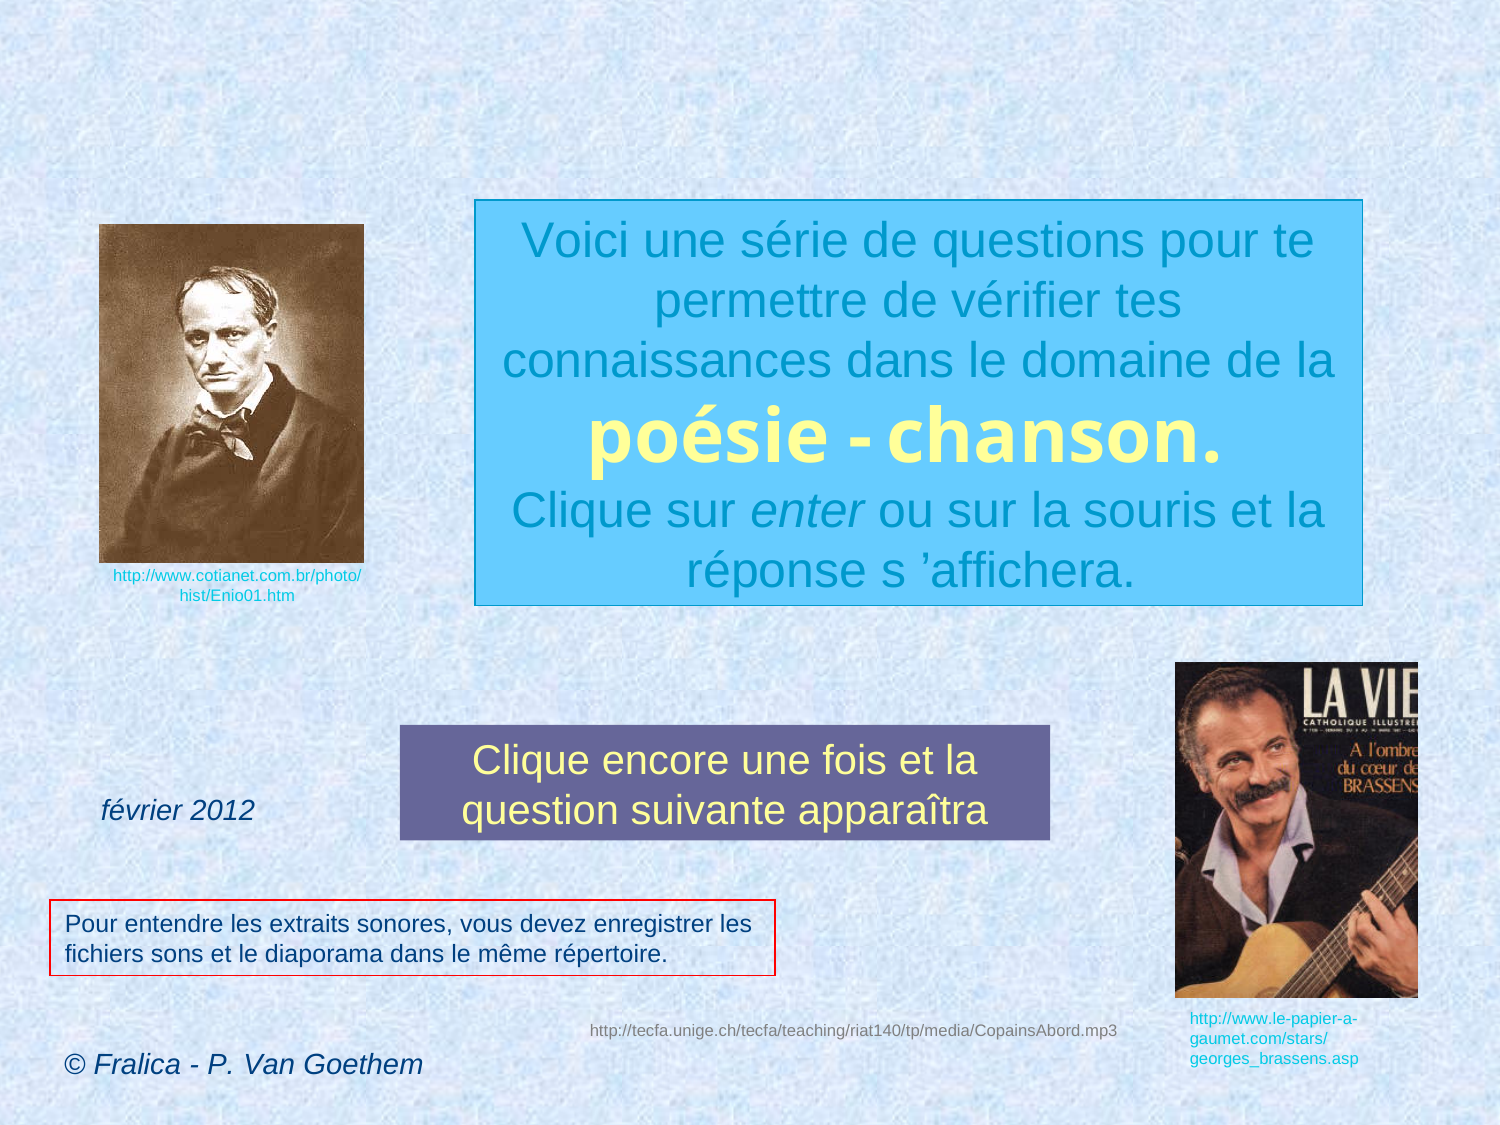

Voici une série de questions pour te permettre de vérifier tes connaissances dans le domaine de la
poésie - chanson.
Clique sur enter ou sur la souris et la réponse s ’affichera.
http://www.cotianet.com.br/photo/hist/Enio01.htm
http://www.le-papier-a-gaumet.com/stars/georges_brassens.asp
Clique encore une fois et la question suivante apparaîtra
février 2012
Pour entendre les extraits sonores, vous devez enregistrer les fichiers sons et le diaporama dans le même répertoire.
http://tecfa.unige.ch/tecfa/teaching/riat140/tp/media/CopainsAbord.mp3
© Fralica - P. Van Goethem